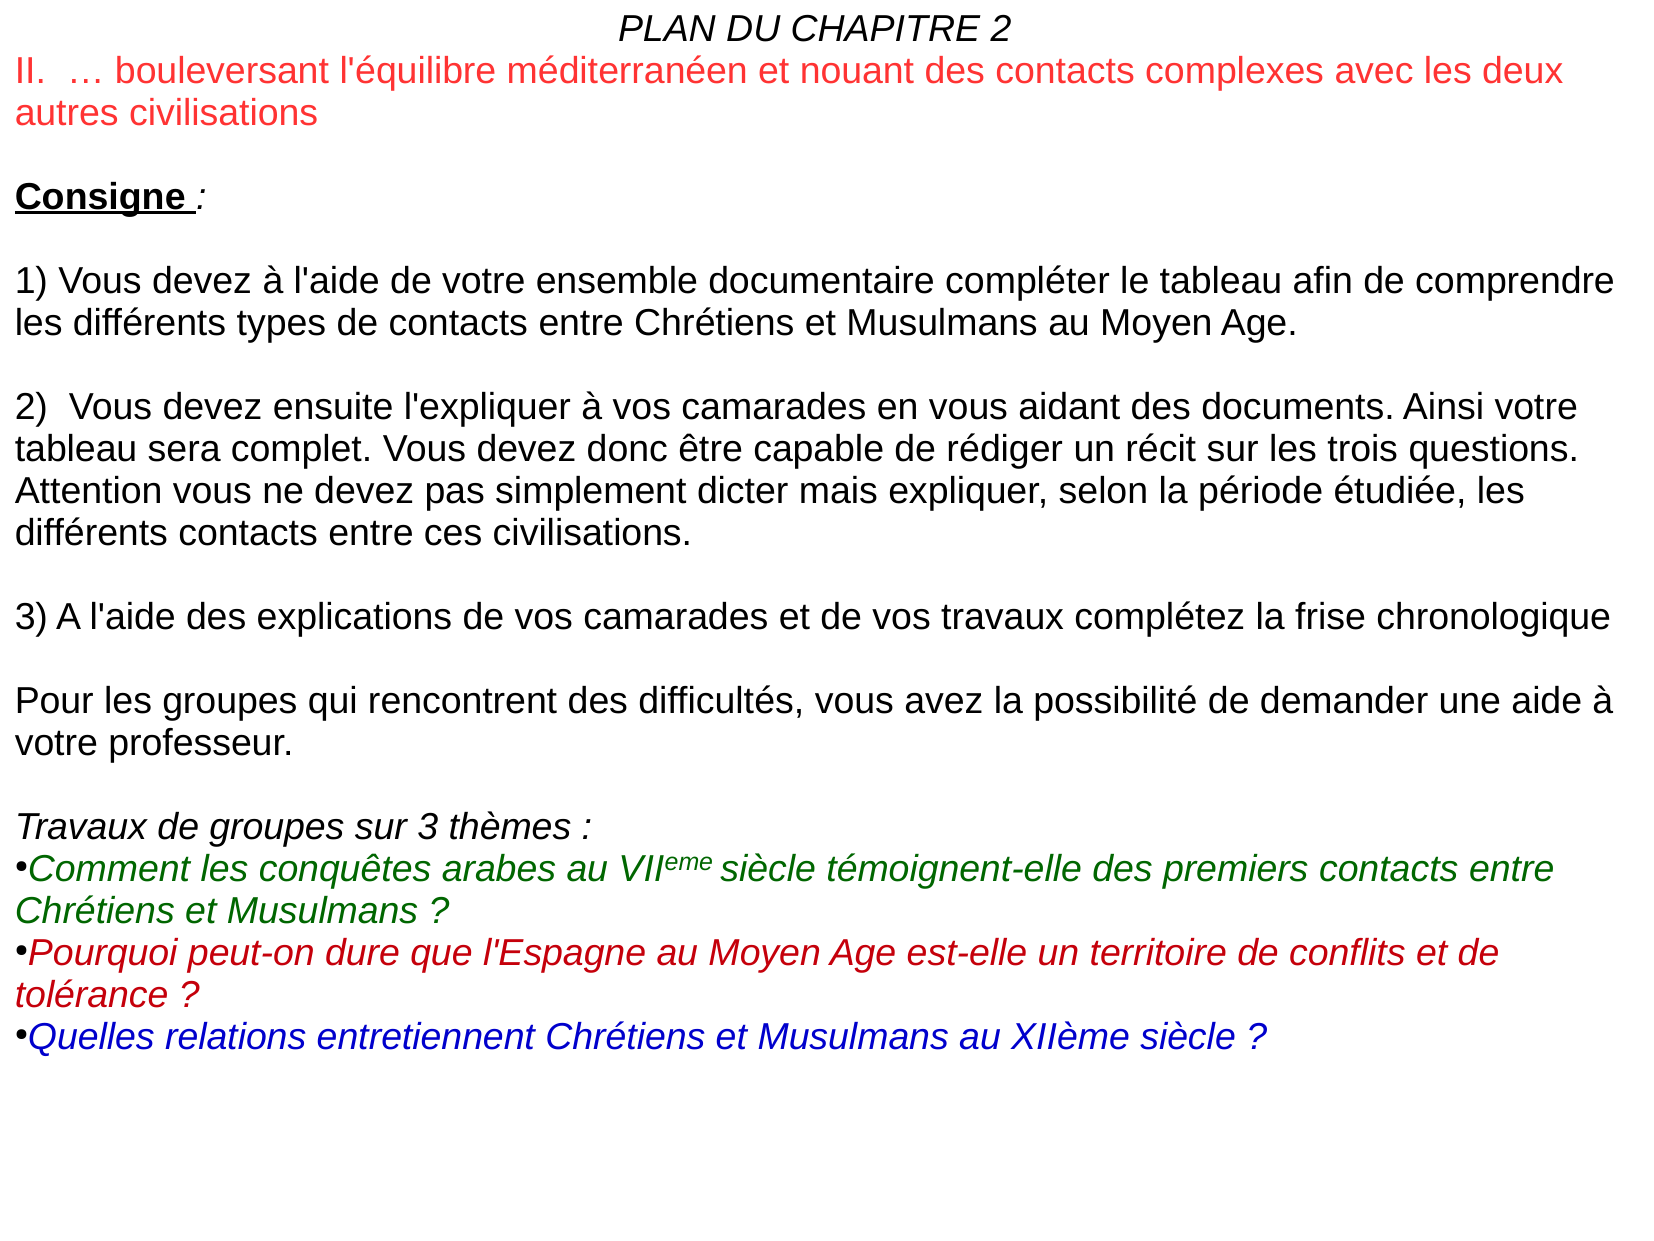

PLAN DU CHAPITRE 2
II. … bouleversant l'équilibre méditerranéen et nouant des contacts complexes avec les deux autres civilisations
Consigne :
1) Vous devez à l'aide de votre ensemble documentaire compléter le tableau afin de comprendre les différents types de contacts entre Chrétiens et Musulmans au Moyen Age.
2) Vous devez ensuite l'expliquer à vos camarades en vous aidant des documents. Ainsi votre tableau sera complet. Vous devez donc être capable de rédiger un récit sur les trois questions.
Attention vous ne devez pas simplement dicter mais expliquer, selon la période étudiée, les différents contacts entre ces civilisations.
3) A l'aide des explications de vos camarades et de vos travaux complétez la frise chronologique
Pour les groupes qui rencontrent des difficultés, vous avez la possibilité de demander une aide à votre professeur.
Travaux de groupes sur 3 thèmes :
Comment les conquêtes arabes au VIIeme siècle témoignent-elle des premiers contacts entre Chrétiens et Musulmans ?
Pourquoi peut-on dure que l'Espagne au Moyen Age est-elle un territoire de conflits et de tolérance ?
Quelles relations entretiennent Chrétiens et Musulmans au XIIème siècle ?